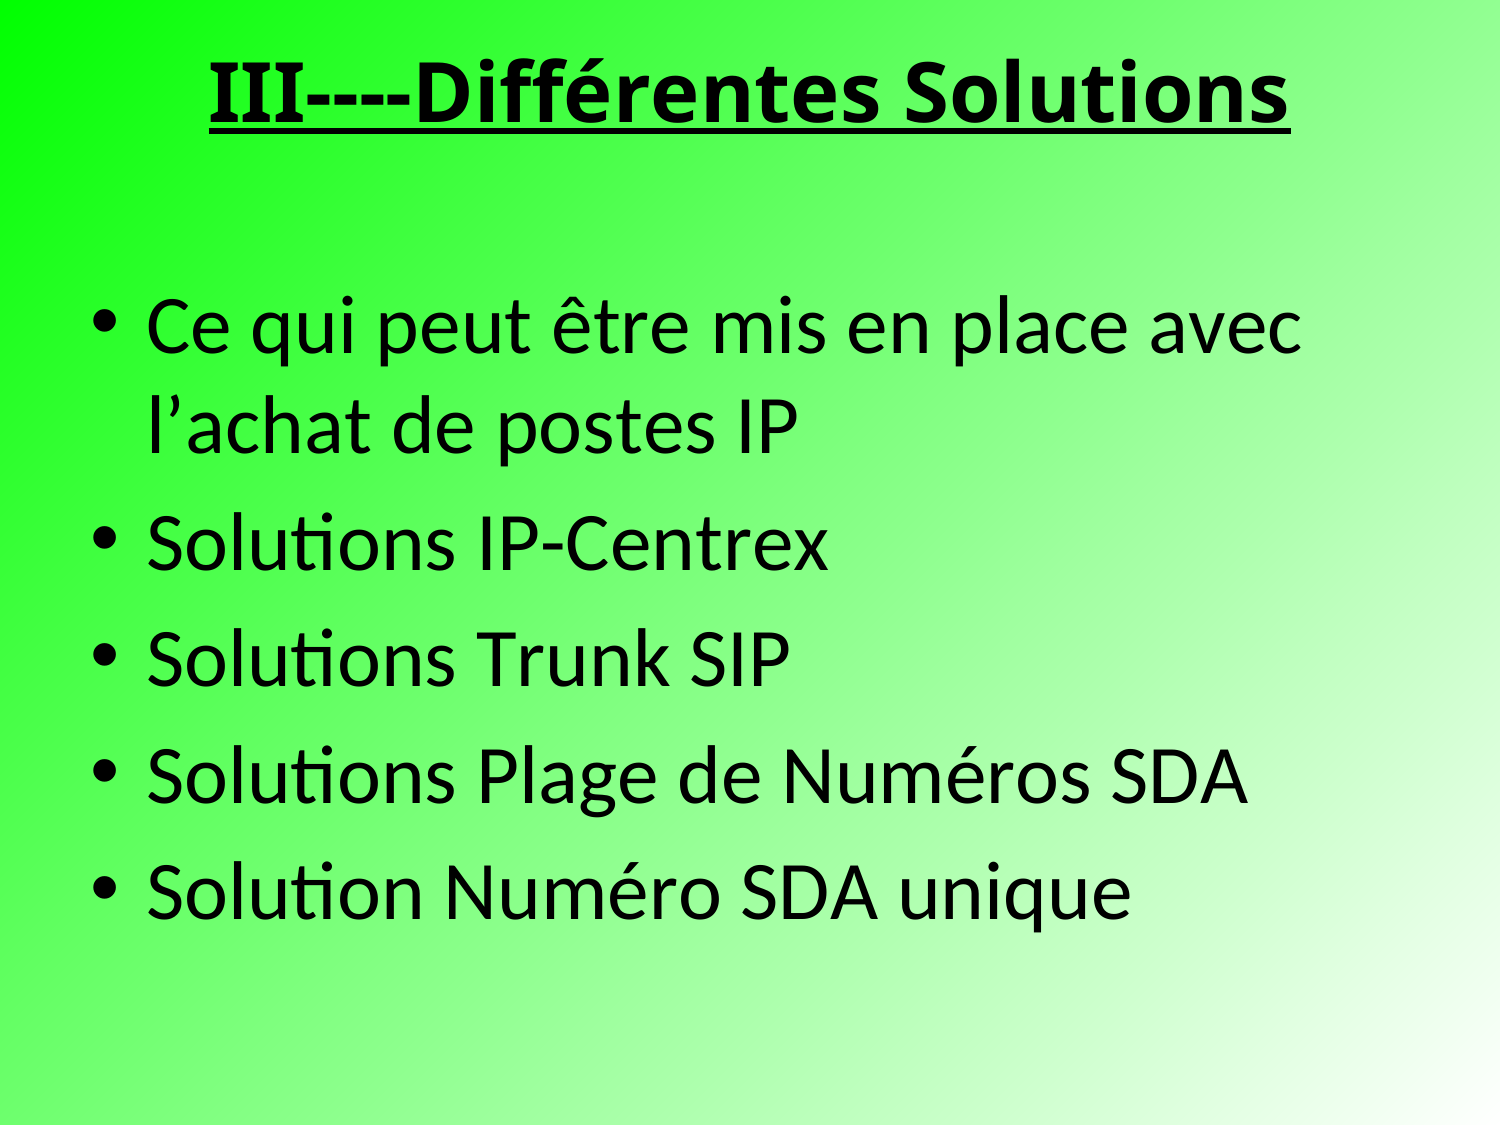

III----Différentes Solutions
Ce qui peut être mis en place avec l’achat de postes IP
Solutions IP-Centrex
Solutions Trunk SIP
Solutions Plage de Numéros SDA
Solution Numéro SDA unique